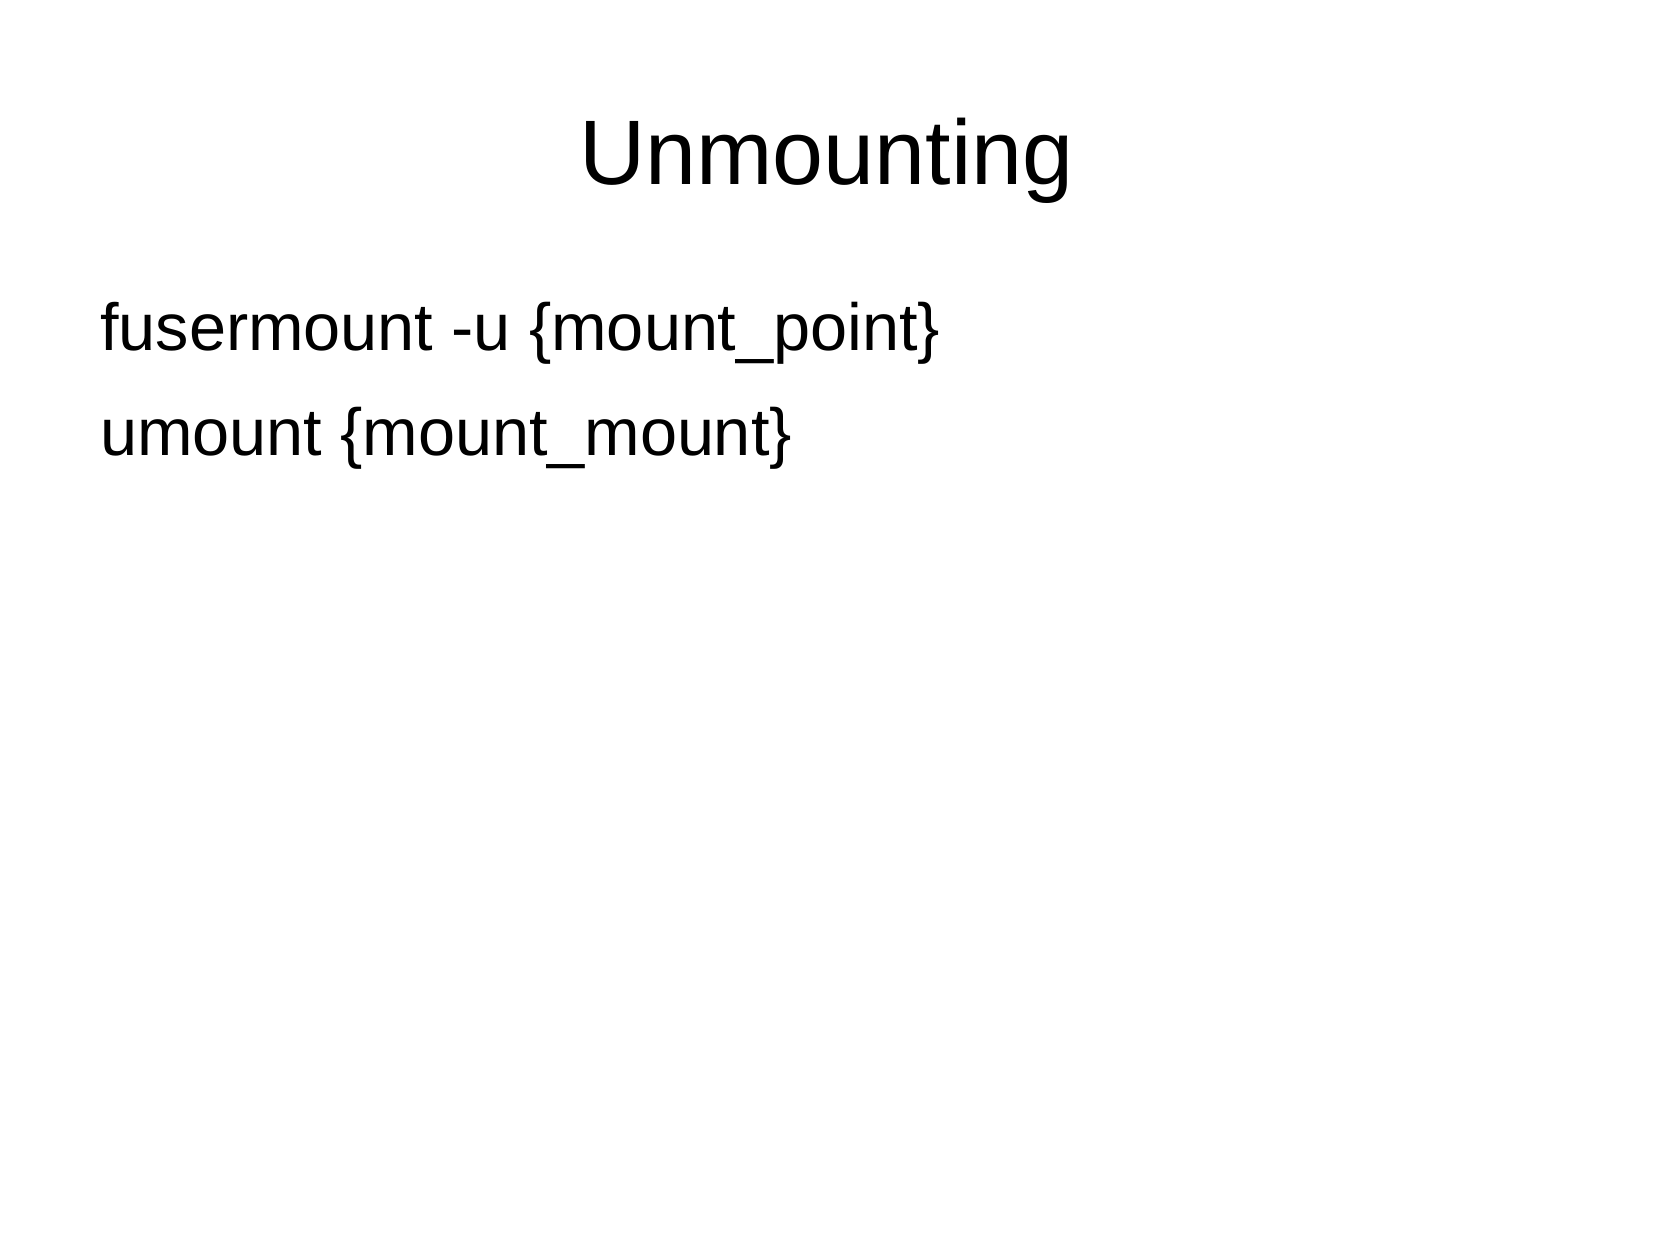

# Unmounting
fusermount -u {mount_point}
umount {mount_mount}